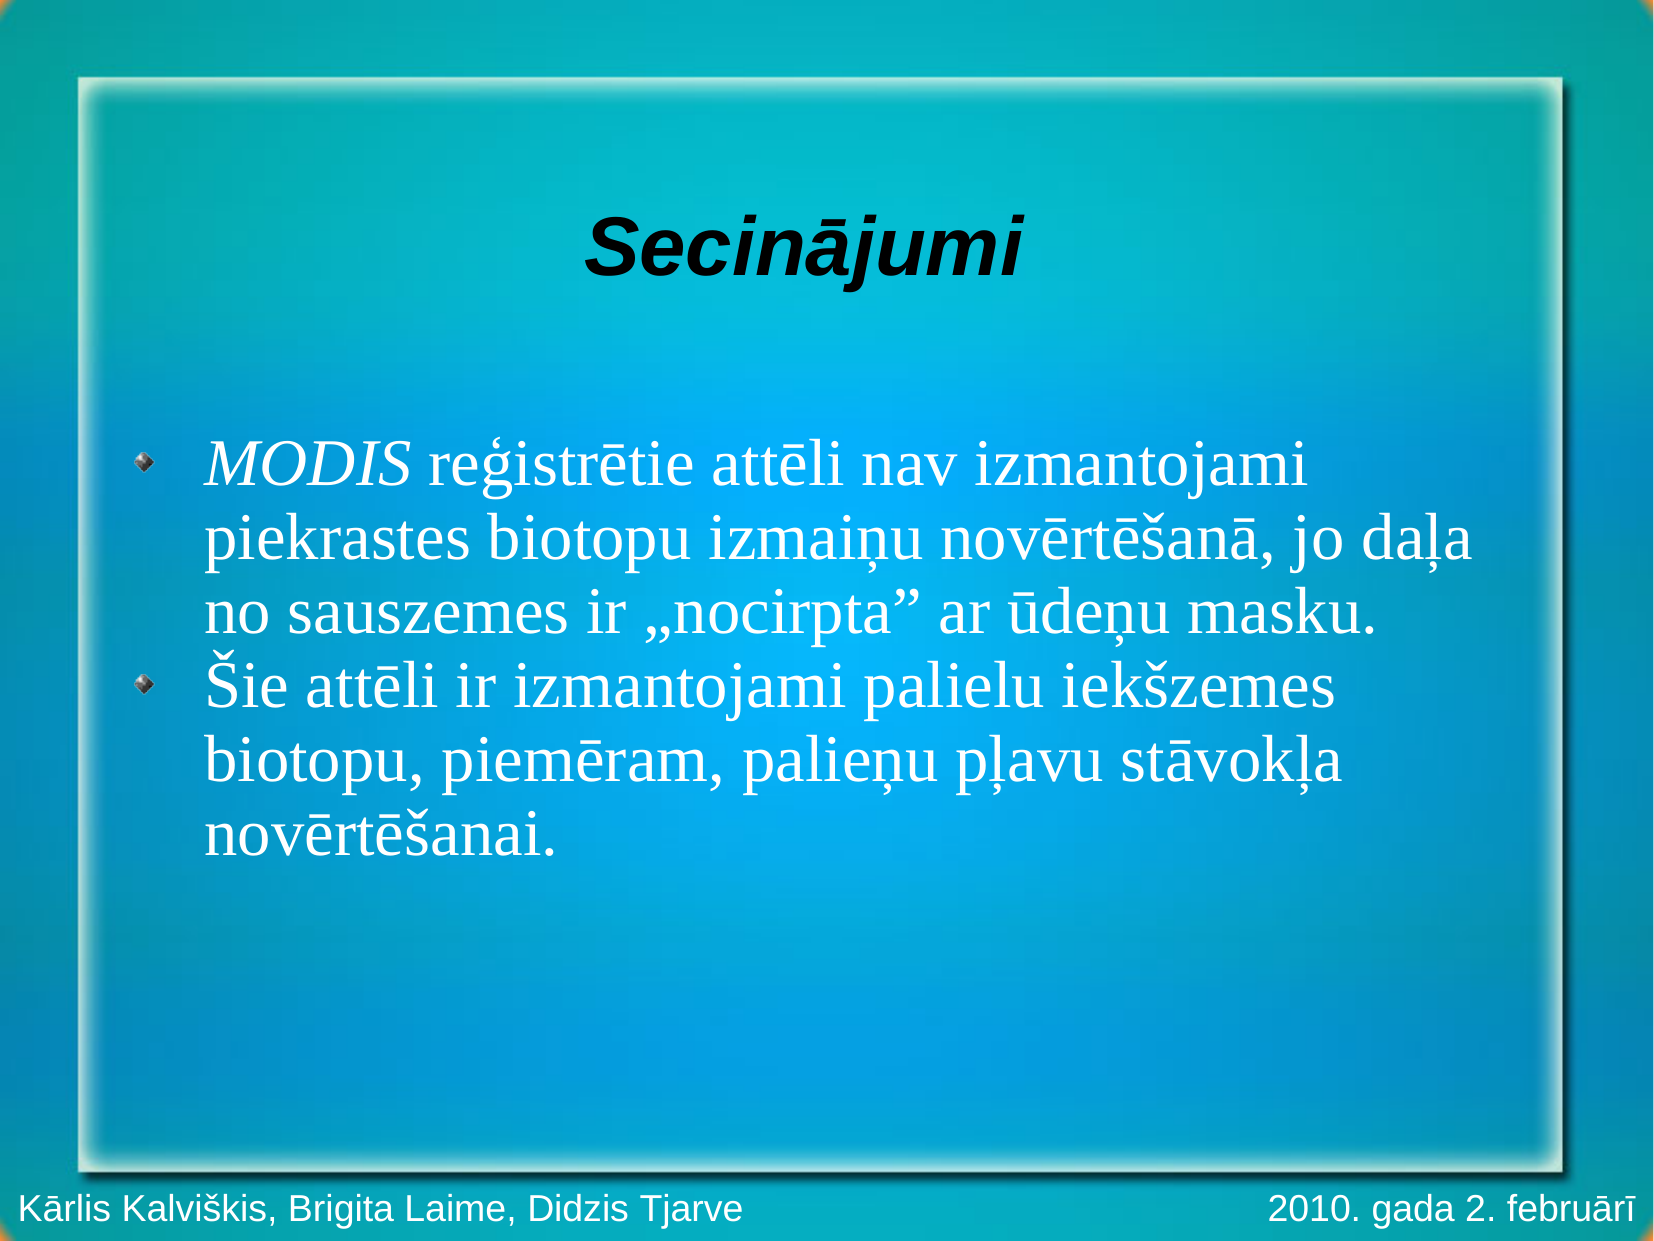

# Secinājumi
MODIS reģistrētie attēli nav izmantojami piekrastes biotopu izmaiņu novērtēšanā, jo daļa no sauszemes ir „nocirpta” ar ūdeņu masku.
Šie attēli ir izmantojami palielu iekšzemes biotopu, piemēram, palieņu pļavu stāvokļa novērtēšanai.